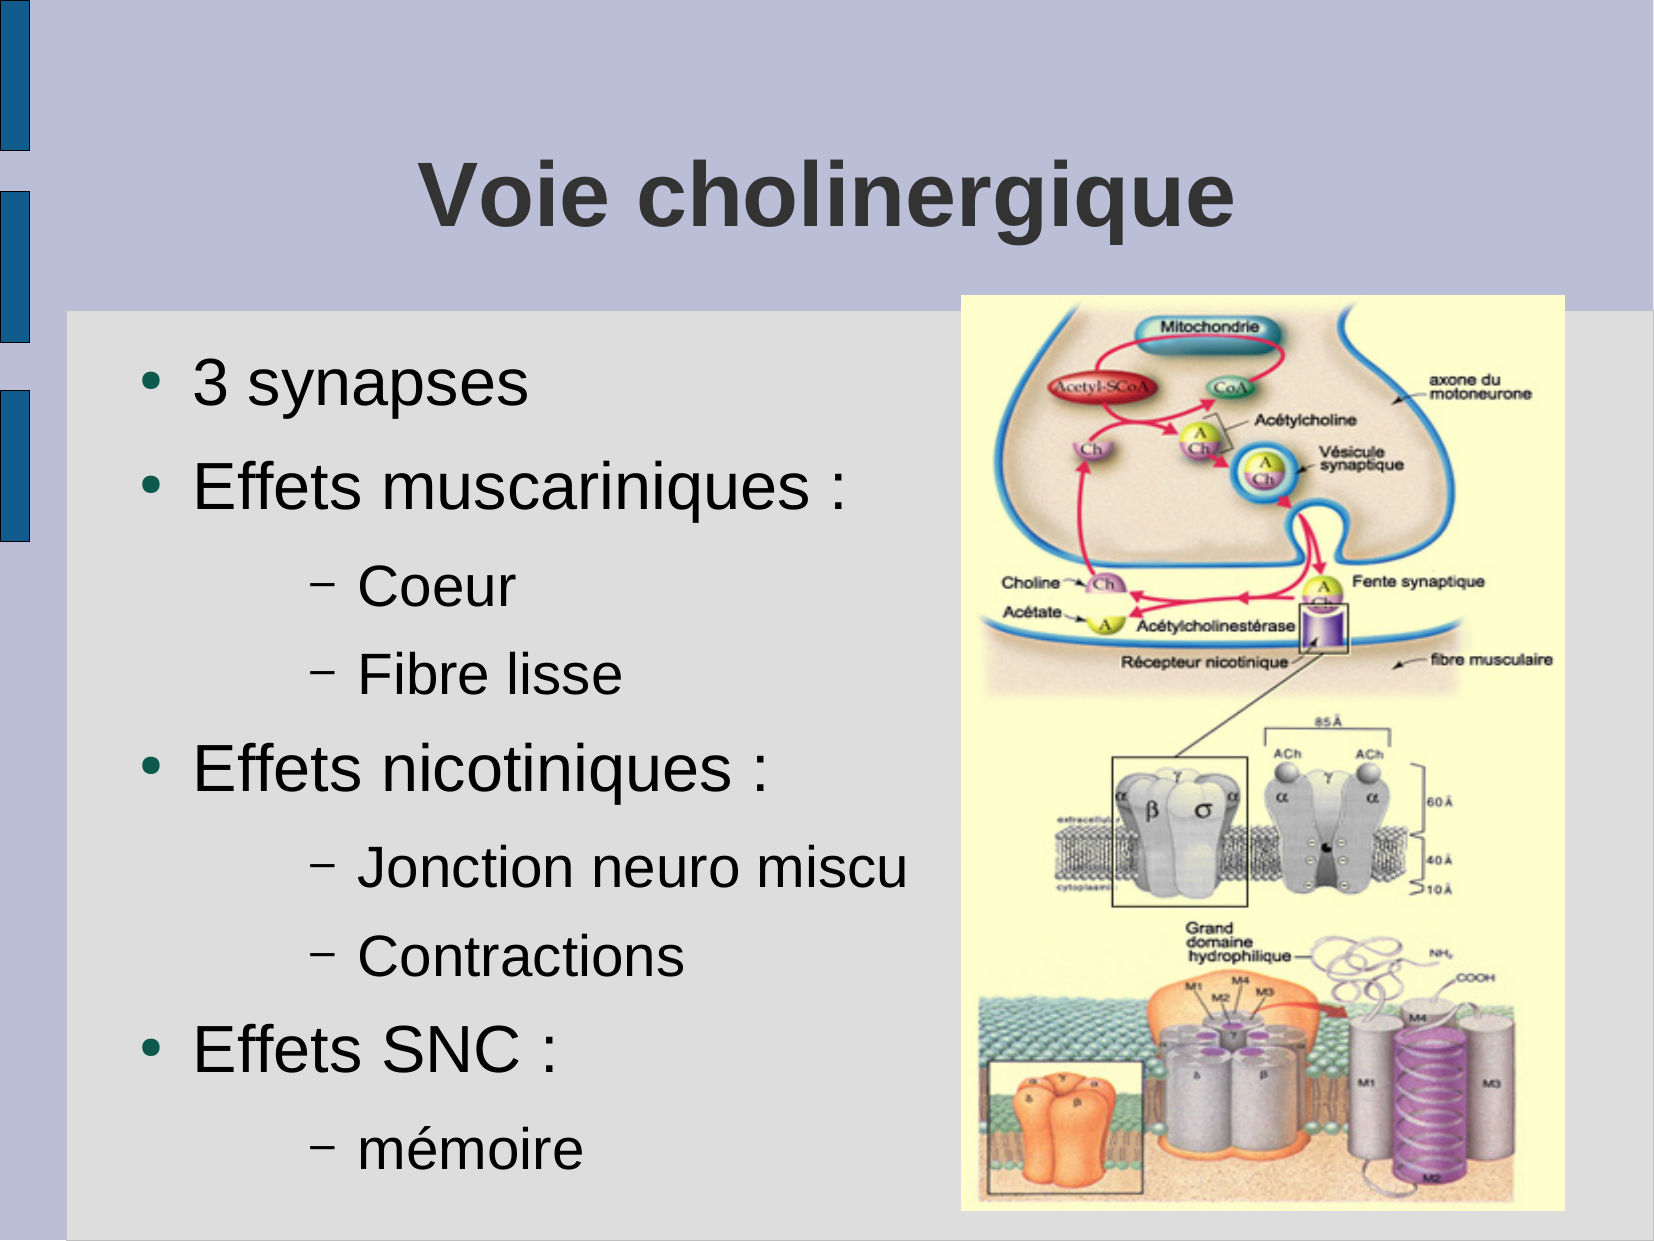

# Voie cholinergique
3 synapses
Effets muscariniques :
Coeur
Fibre lisse
Effets nicotiniques :
Jonction neuro miscu
Contractions
Effets SNC :
mémoire